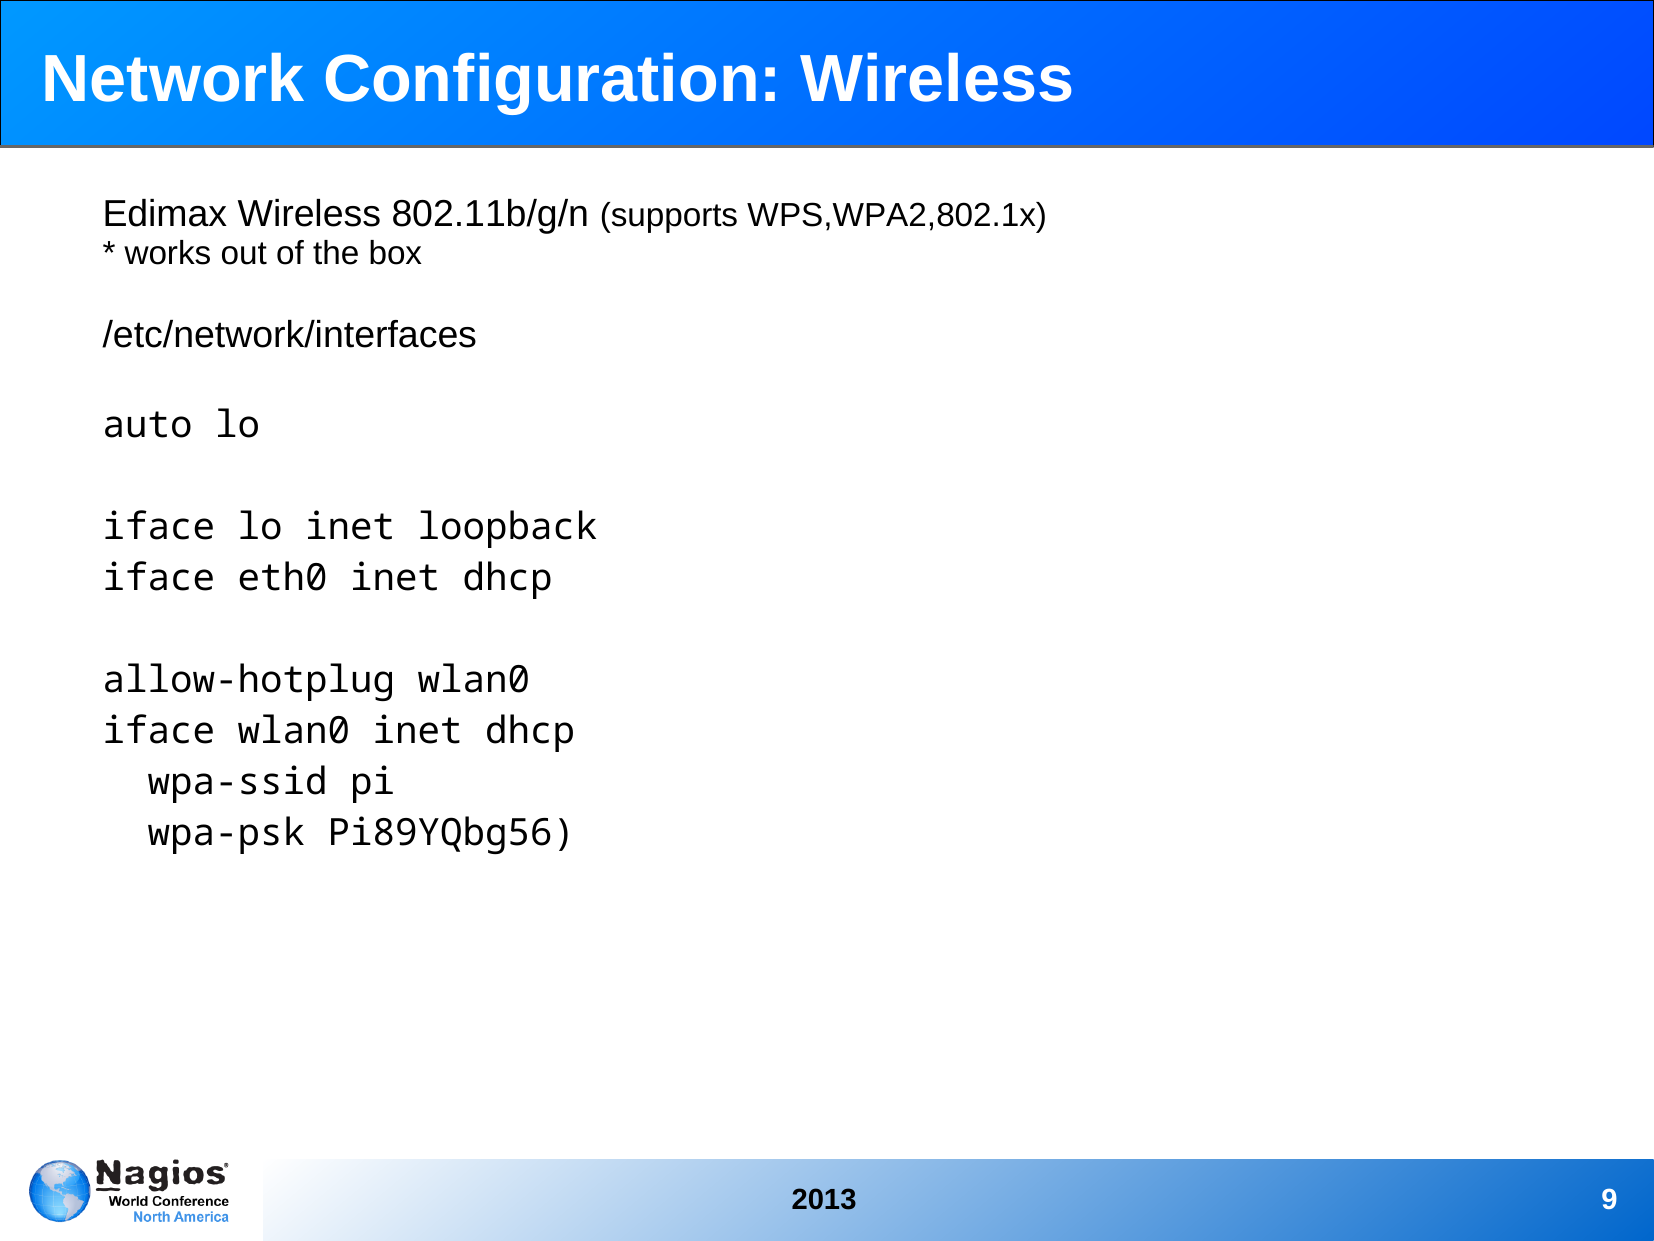

# Network Configuration: Wireless
Edimax Wireless 802.11b/g/n (supports WPS,WPA2,802.1x)
* works out of the box
/etc/network/interfaces
auto lo
iface lo inet loopback
iface eth0 inet dhcp
allow-hotplug wlan0
iface wlan0 inet dhcp
 wpa-ssid pi
 wpa-psk Pi89YQbg56)
2011
9